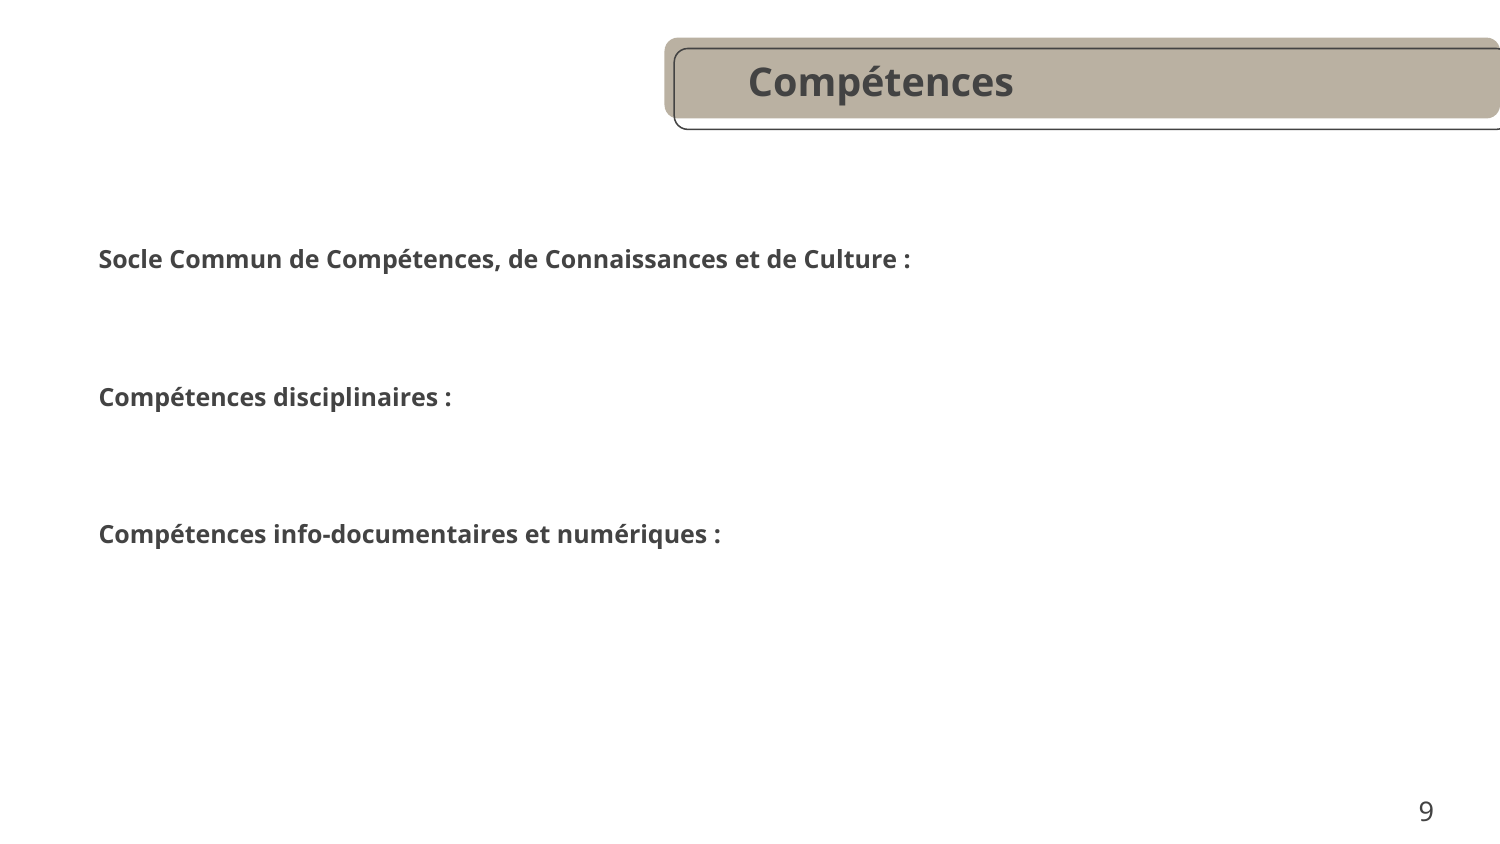

Compétences
# Socle Commun de Compétences, de Connaissances et de Culture :
Compétences disciplinaires :
Compétences info-documentaires et numériques :